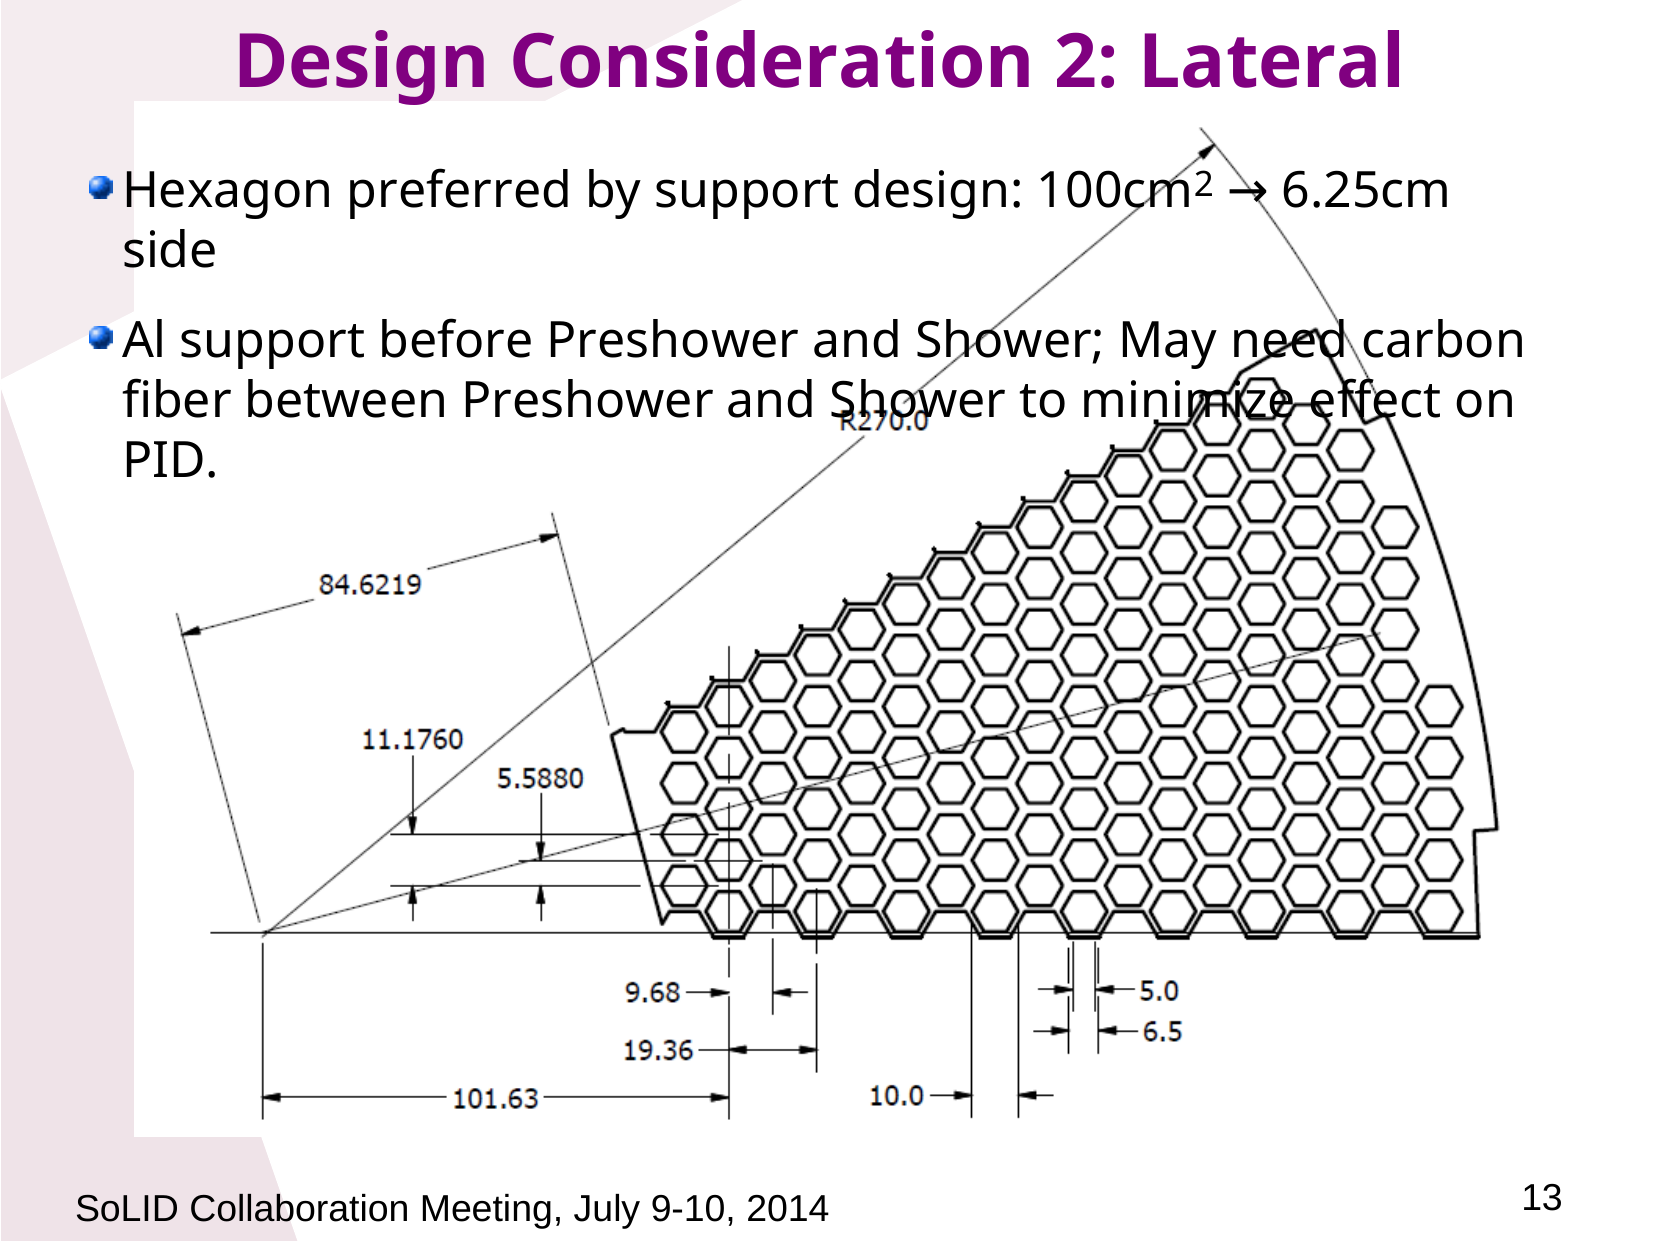

# Design Consideration 2: Lateral
Hexagon preferred by support design: 100cm2 → 6.25cm side
Al support before Preshower and Shower; May need carbon fiber between Preshower and Shower to minimize effect on PID.
13